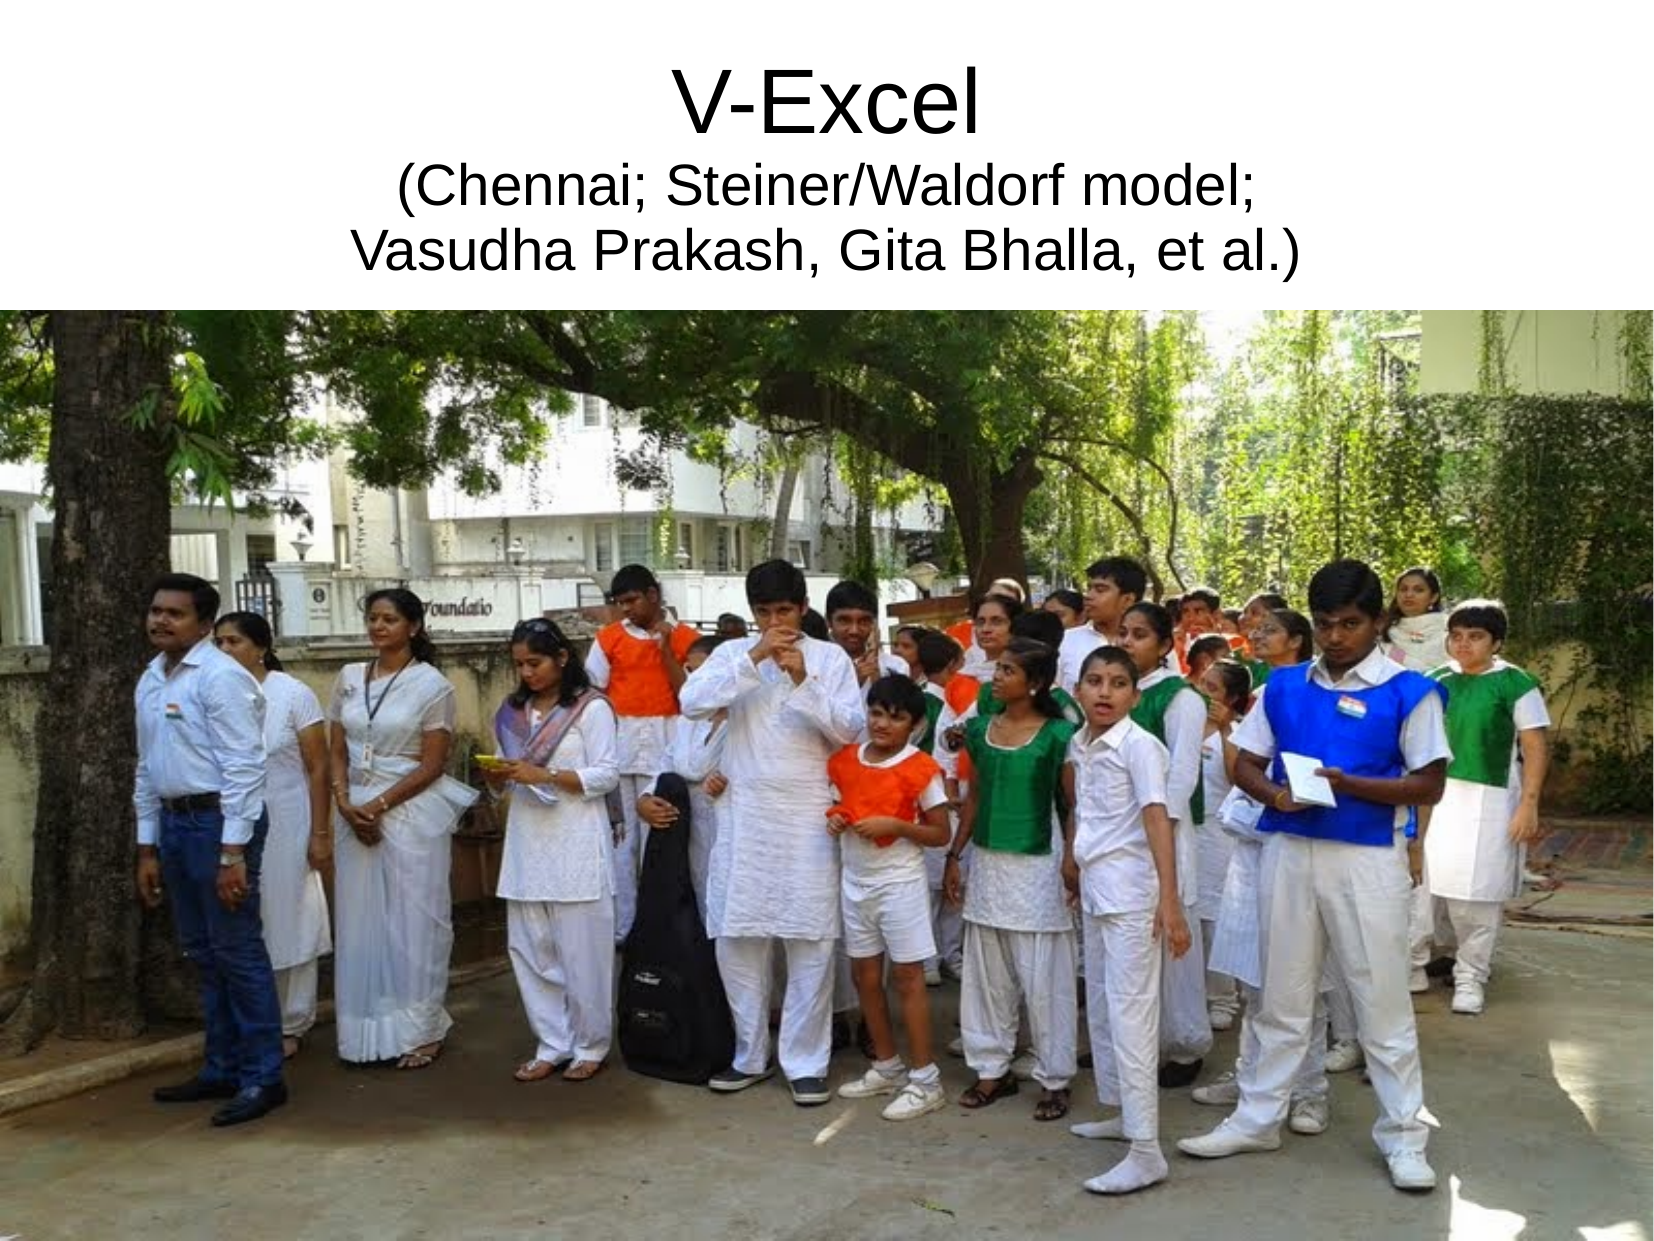

# V-Excel (Chennai; Steiner/Waldorf model; Vasudha Prakash, Gita Bhalla, et al.)